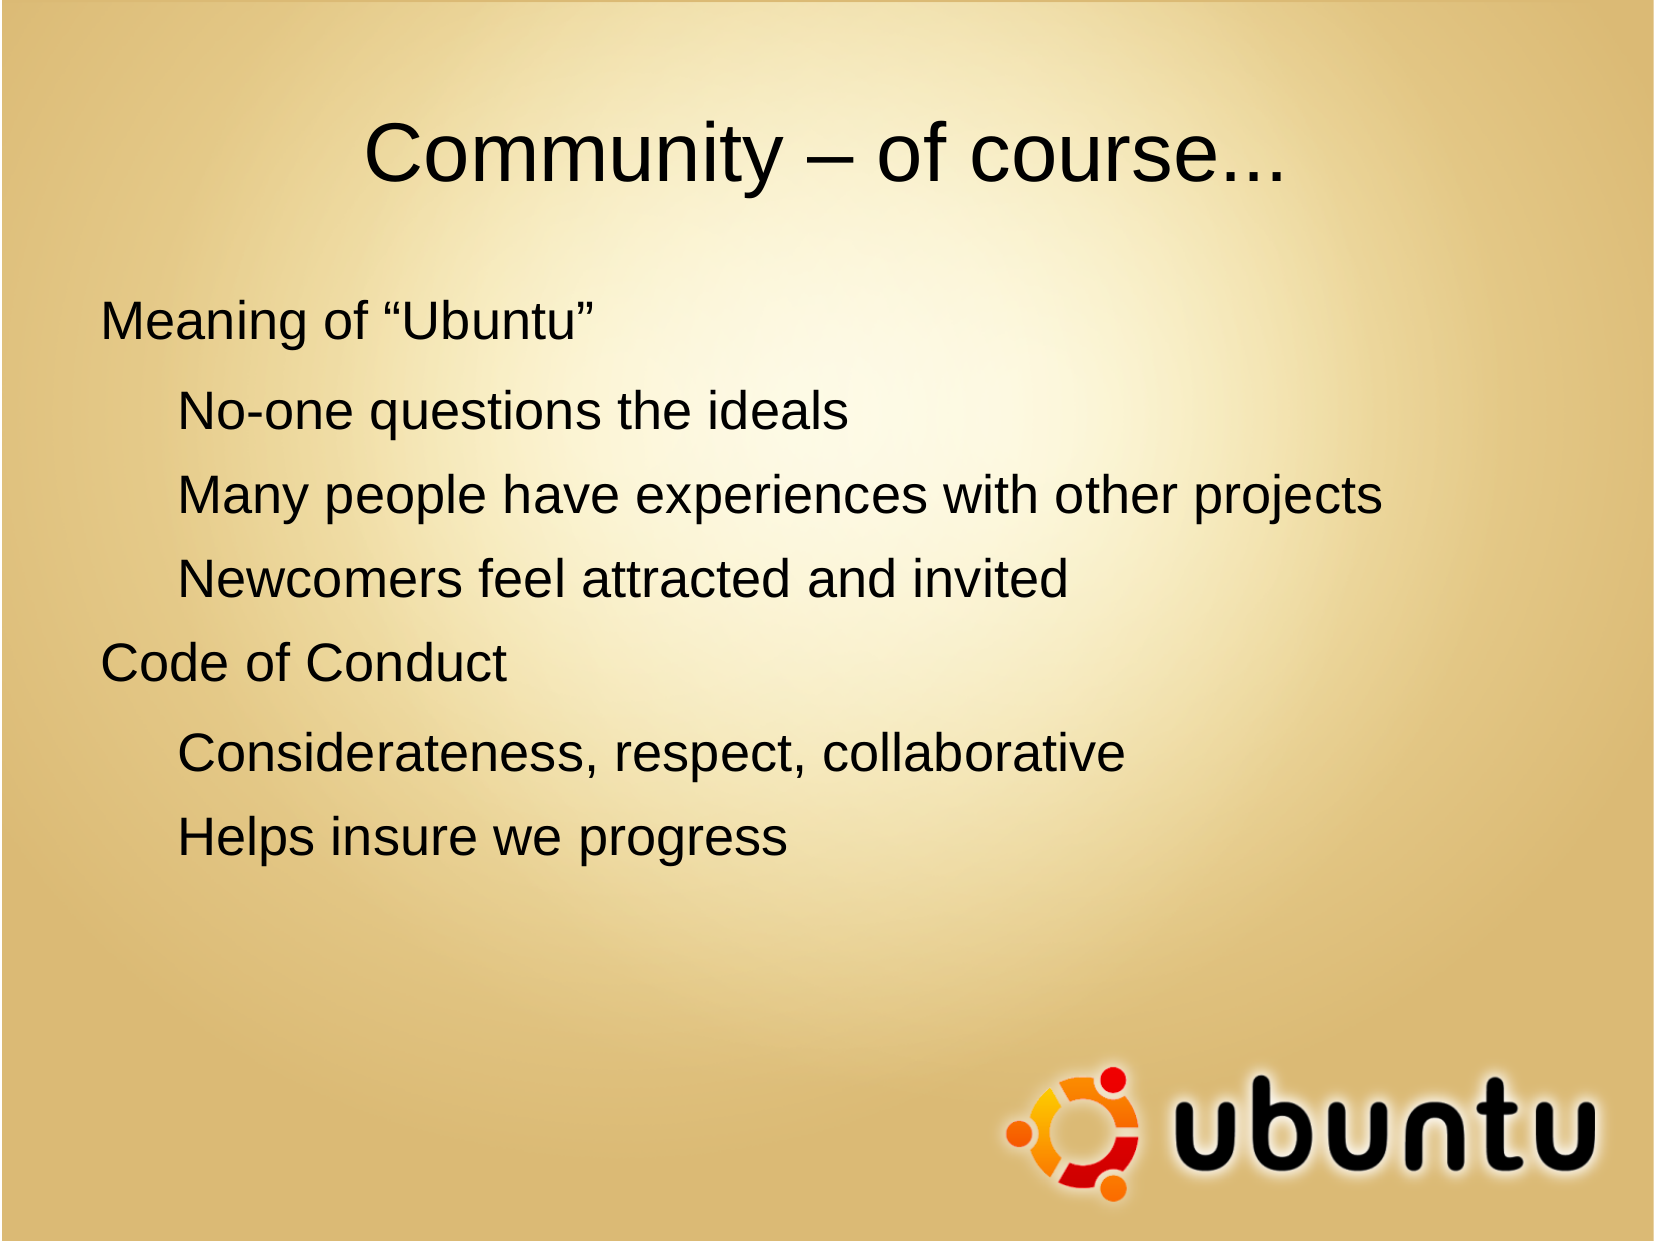

# Community – of course...
Meaning of “Ubuntu”
No-one questions the ideals
Many people have experiences with other projects
Newcomers feel attracted and invited
Code of Conduct
Considerateness, respect, collaborative
Helps insure we progress